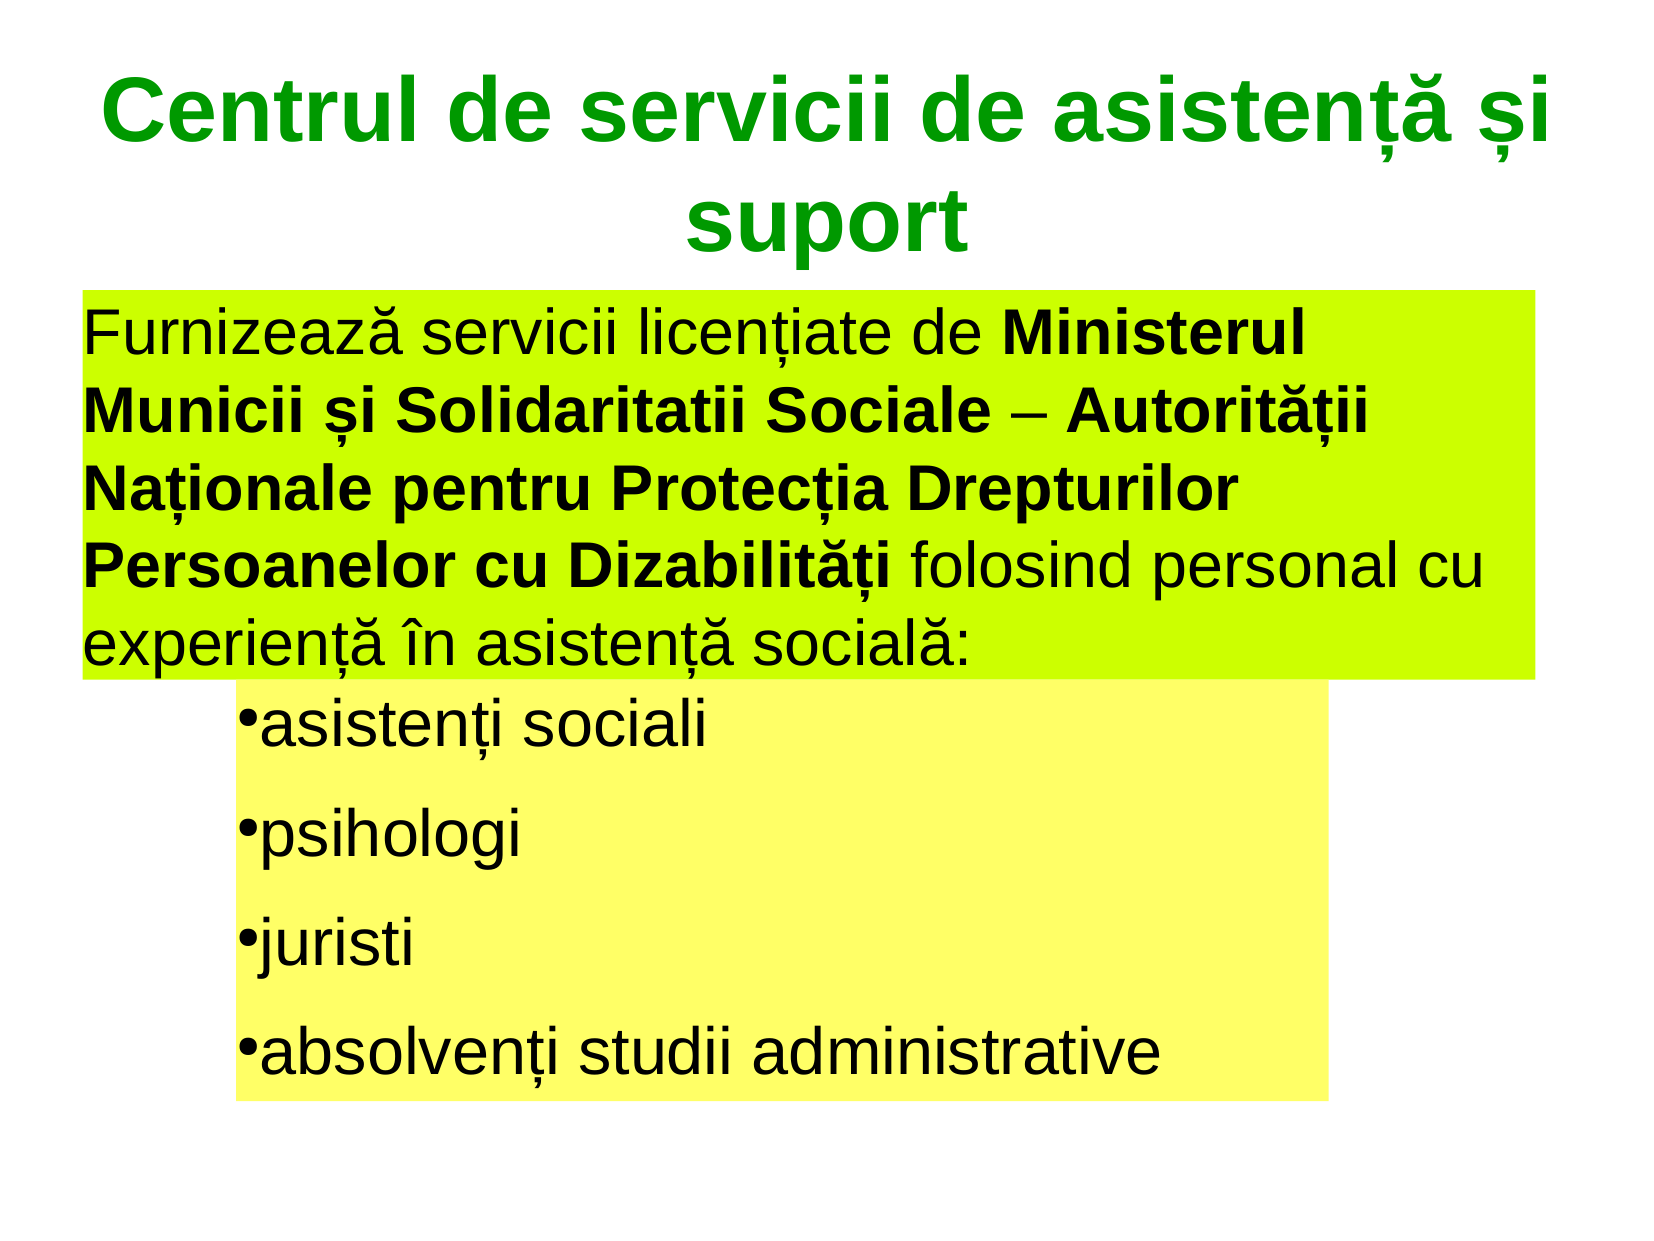

# Centrul de servicii de asistență și suport
Furnizează servicii licențiate de Ministerul Municii și Solidaritatii Sociale – Autorității Naționale pentru Protecția Drepturilor Persoanelor cu Dizabilități folosind personal cu experiență în asistență socială:
asistenți sociali
psihologi
juristi
absolvenți studii administrative